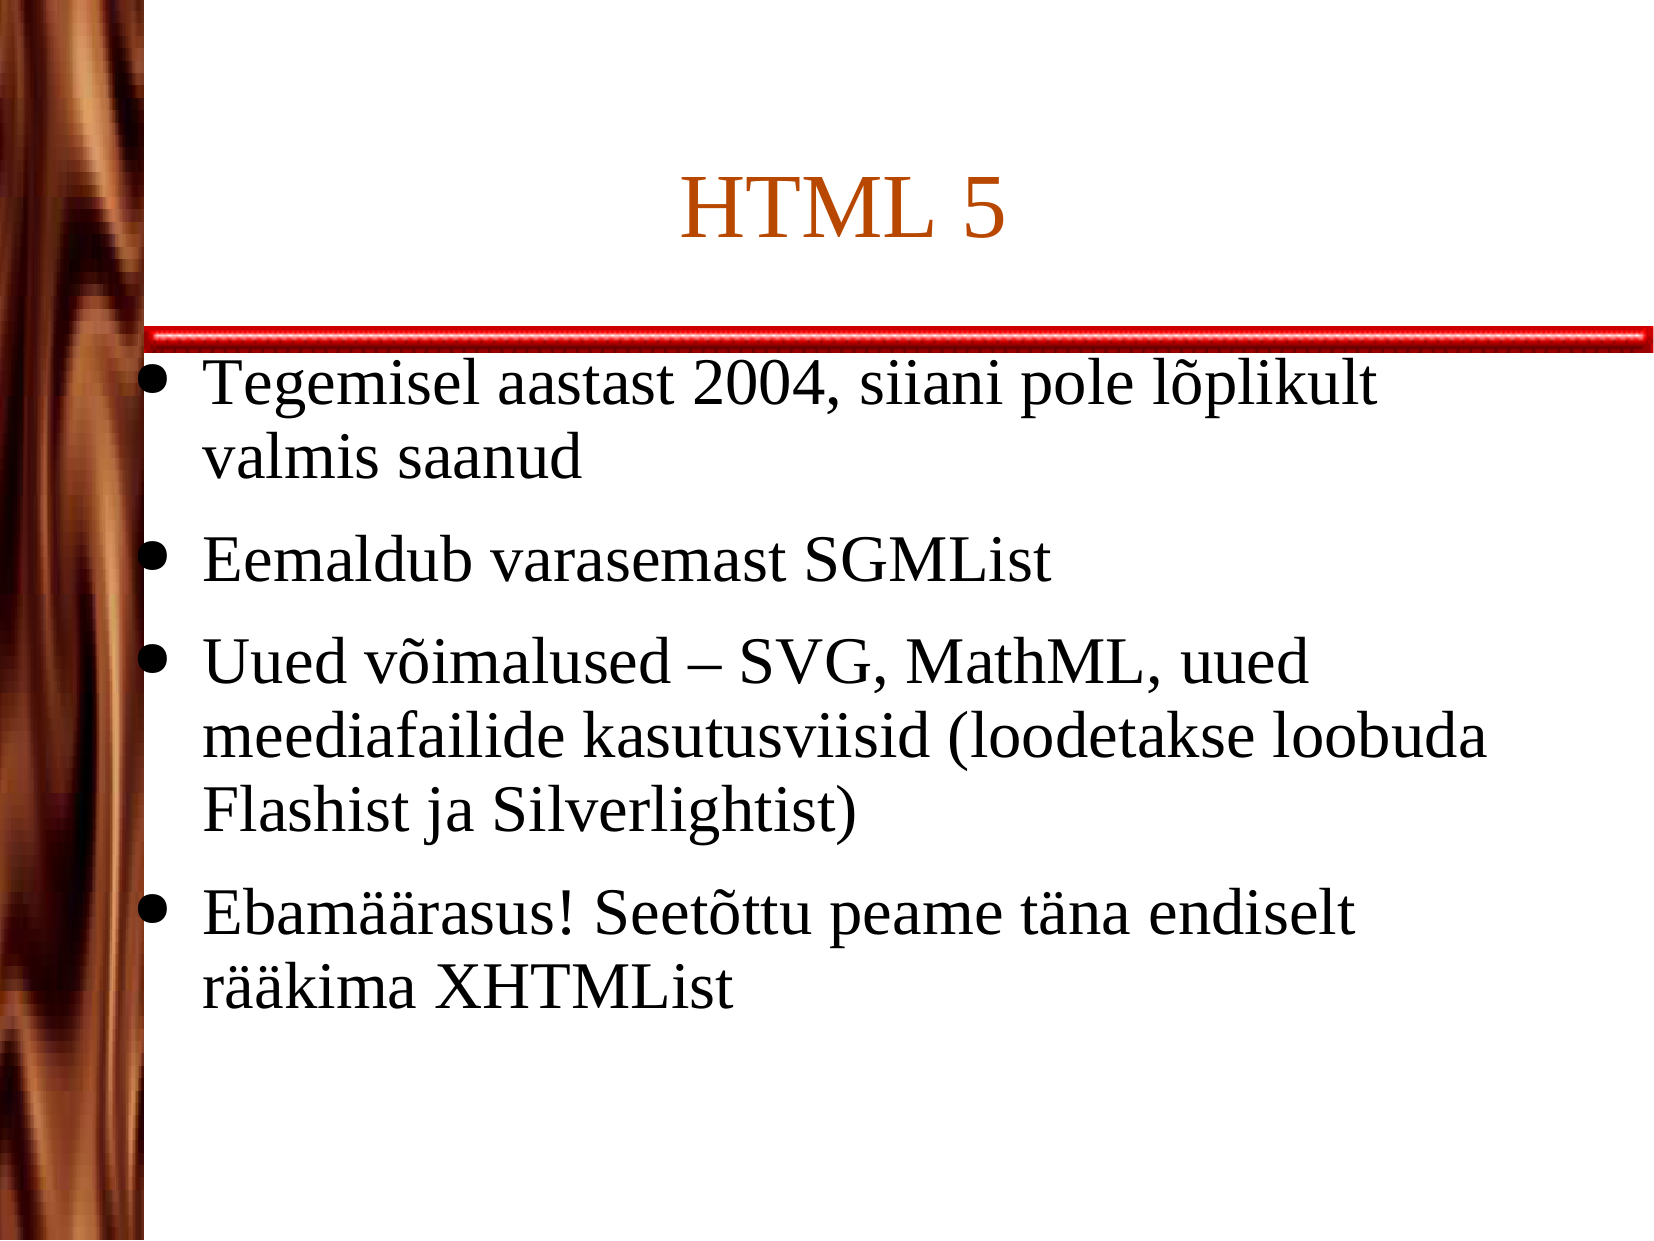

# HTML 5
Tegemisel aastast 2004, siiani pole lõplikult valmis saanud
Eemaldub varasemast SGMList
Uued võimalused – SVG, MathML, uued meediafailide kasutusviisid (loodetakse loobuda Flashist ja Silverlightist)
Ebamäärasus! Seetõttu peame täna endiselt rääkima XHTMList